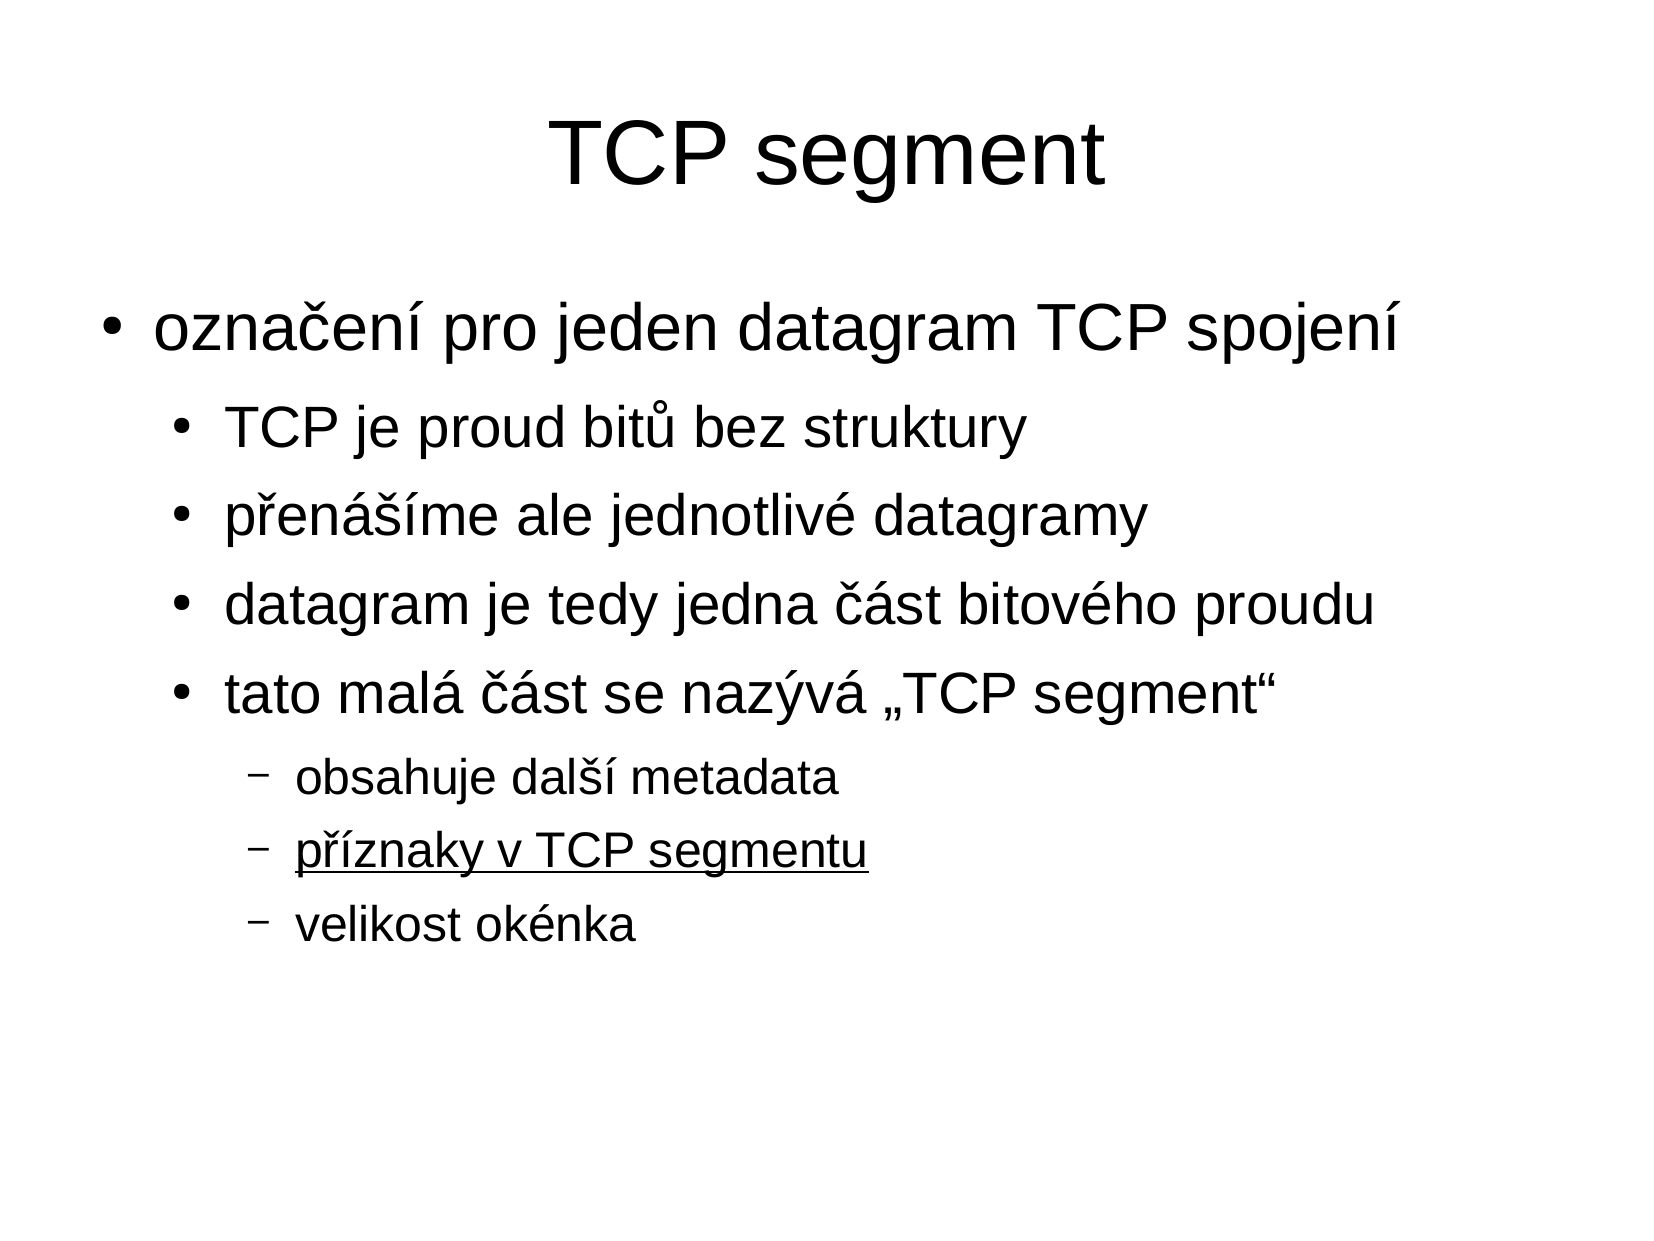

# TCP segment
označení pro jeden datagram TCP spojení
TCP je proud bitů bez struktury
přenášíme ale jednotlivé datagramy
datagram je tedy jedna část bitového proudu
tato malá část se nazývá „TCP segment“
obsahuje další metadata
příznaky v TCP segmentu
velikost okénka